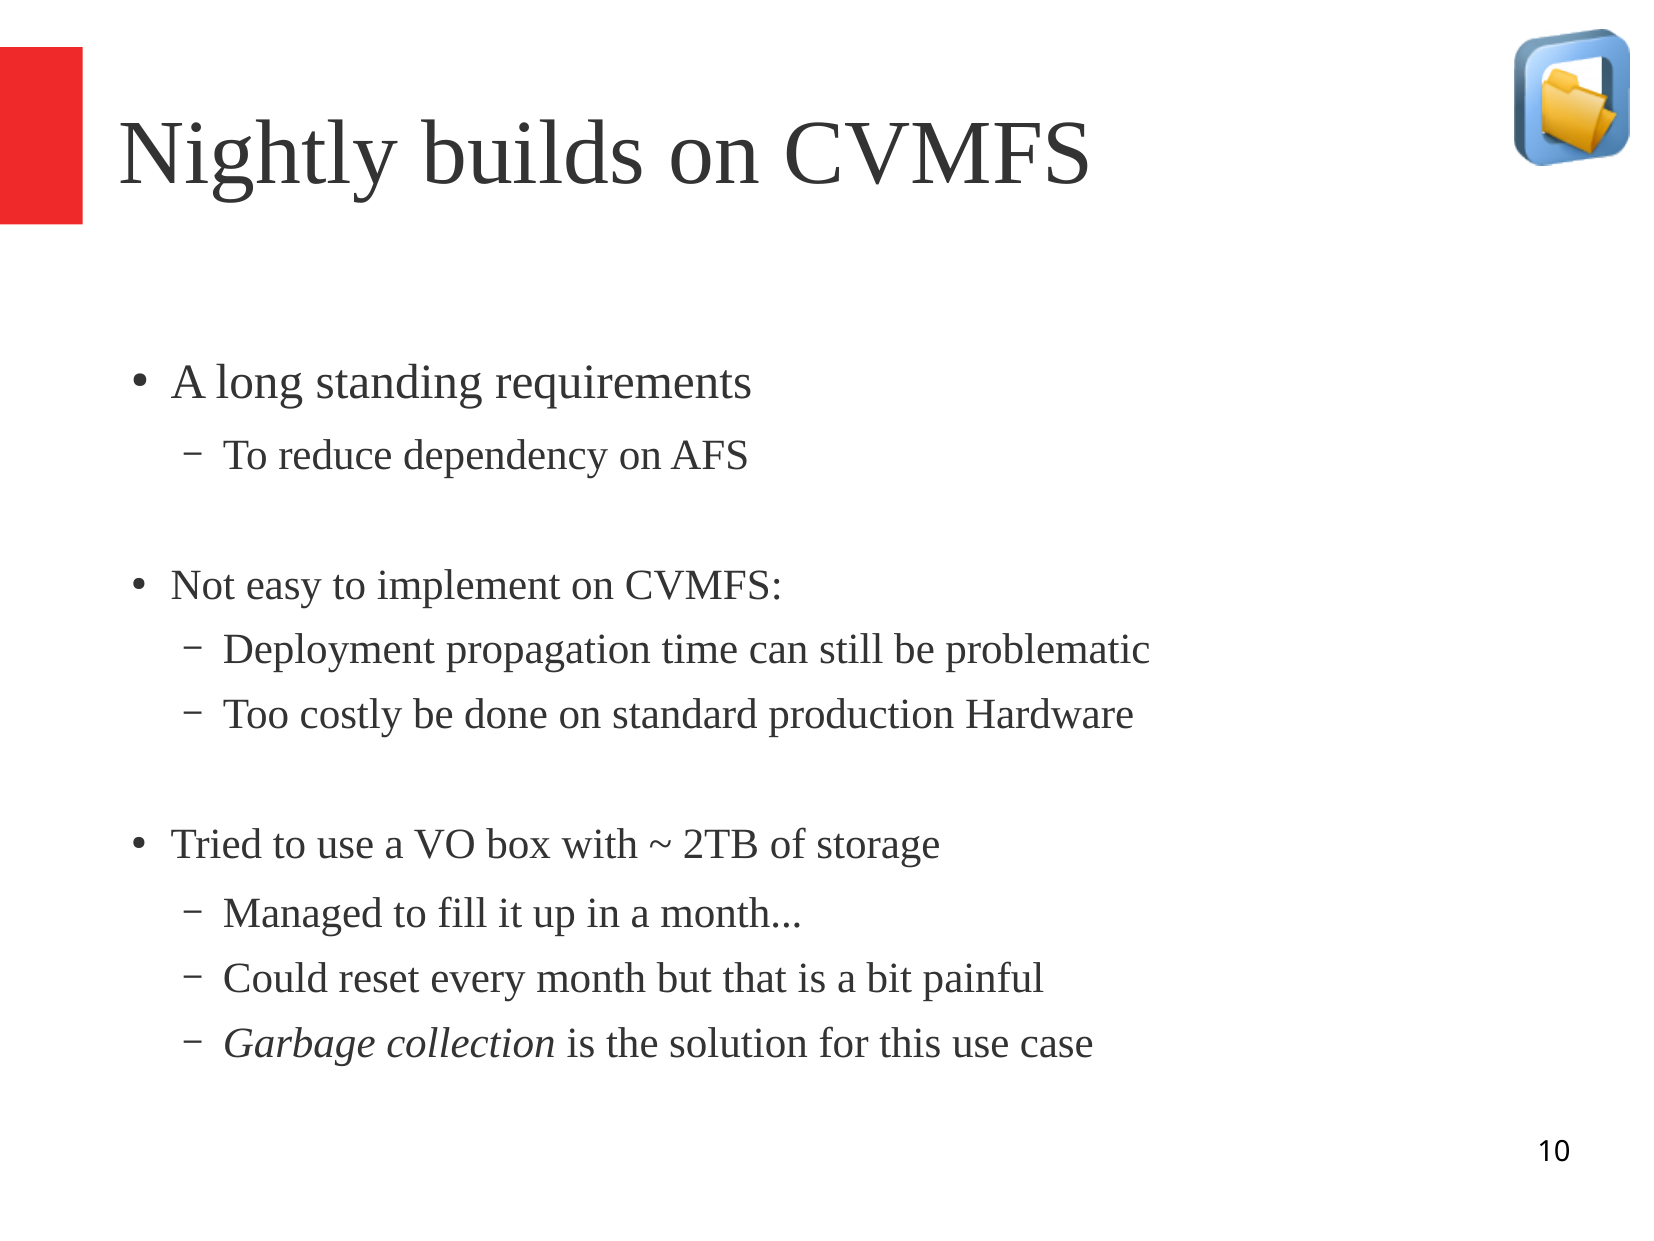

# Nightly builds on CVMFS
A long standing requirements
To reduce dependency on AFS
Not easy to implement on CVMFS:
Deployment propagation time can still be problematic
Too costly be done on standard production Hardware
Tried to use a VO box with ~ 2TB of storage
Managed to fill it up in a month...
Could reset every month but that is a bit painful
Garbage collection is the solution for this use case
10